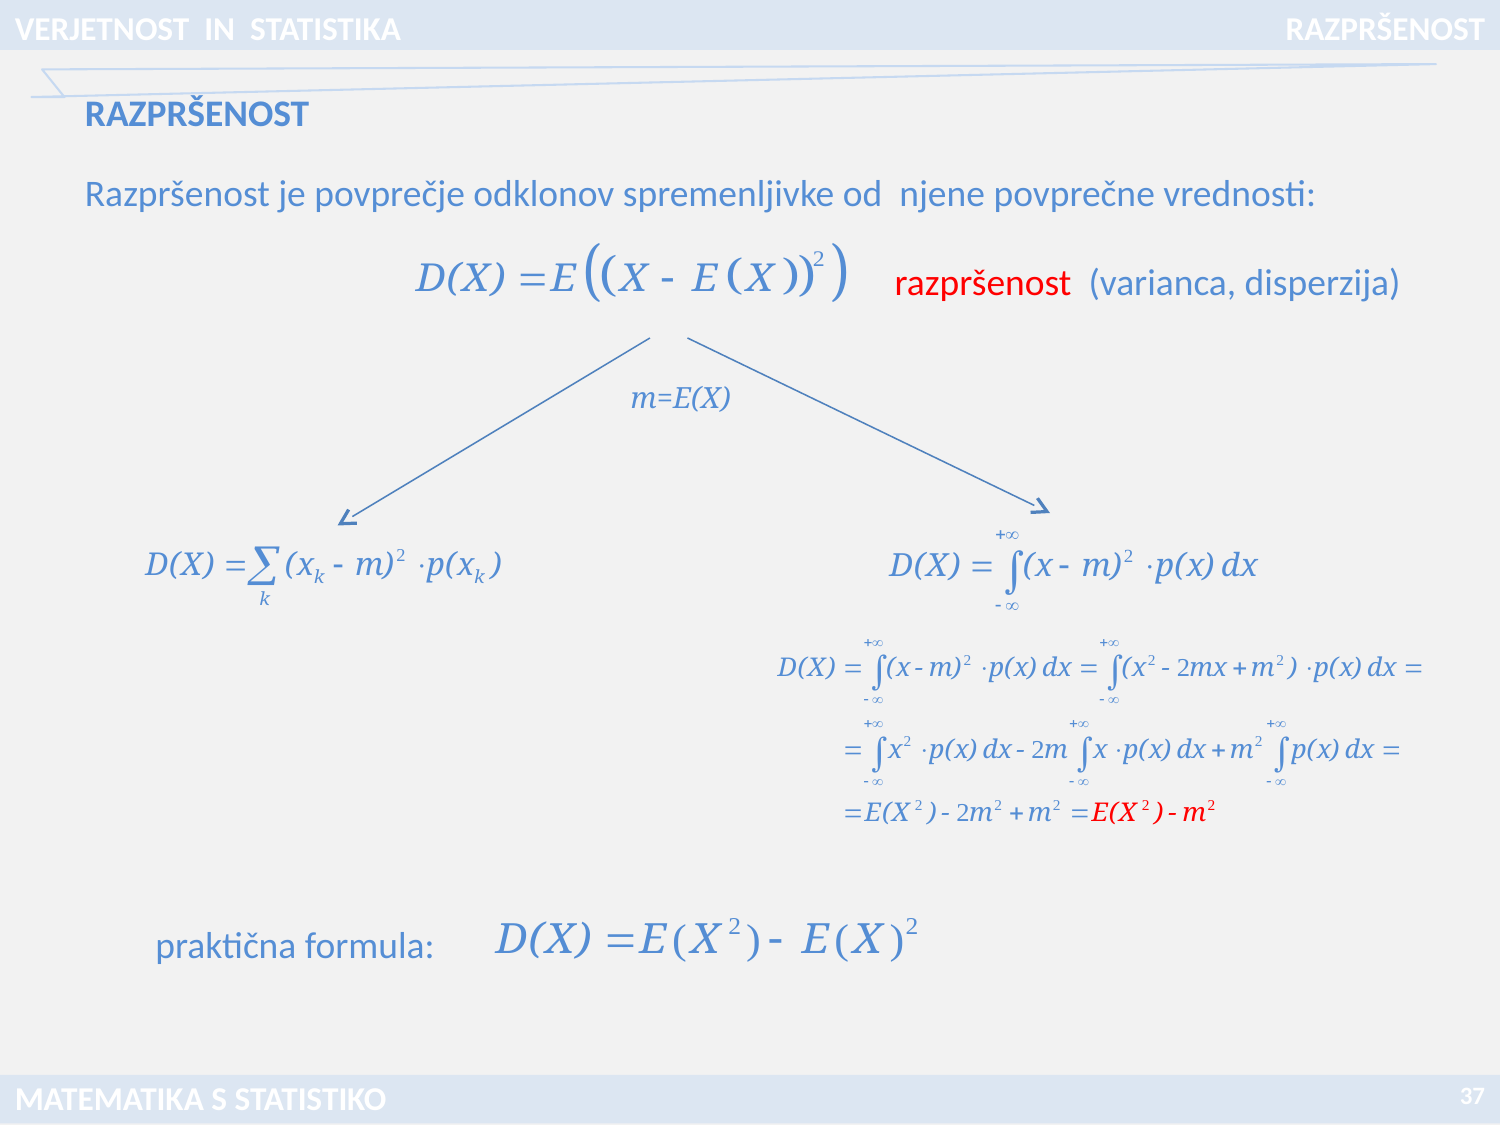

VERJETNOST IN STATISTIKA
RAZPRŠENOST
RAZPRŠENOST
Razpršenost je povprečje odklonov spremenljivke od njene povprečne vrednosti:
razpršenost (varianca, disperzija)
m=E(X)
praktična formula:
MATEMATIKA S STATISTIKO